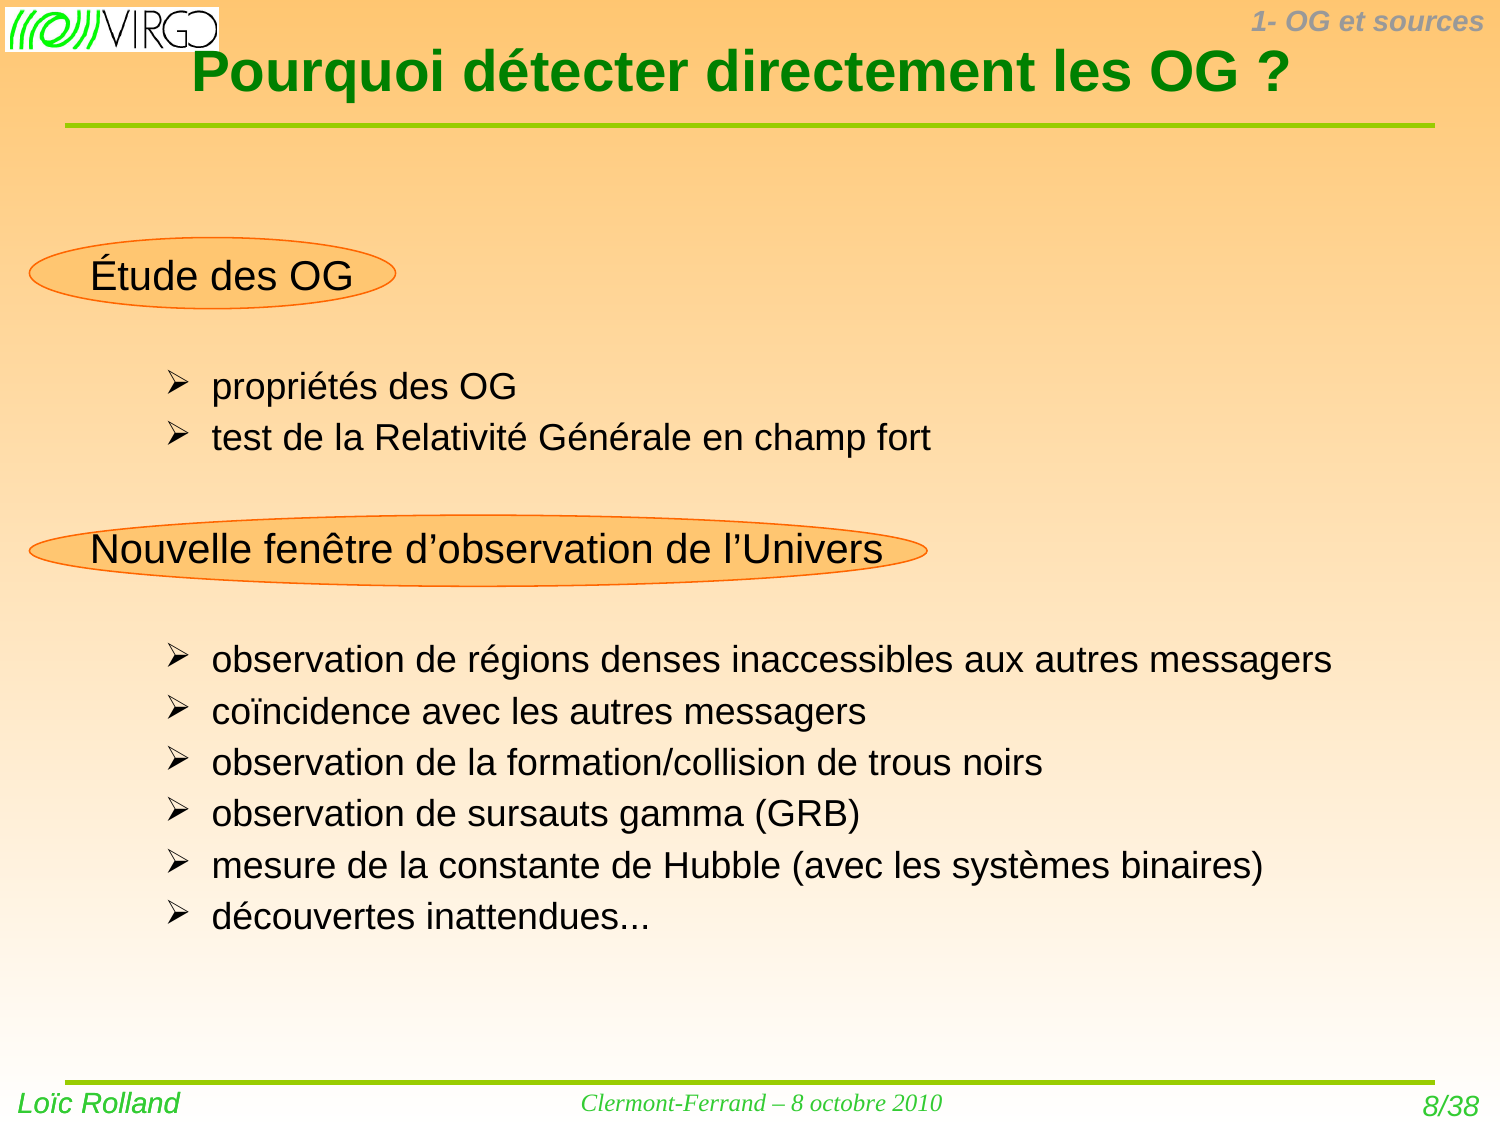

1- OG et sources
# Pourquoi détecter directement les OG ?
Étude des OG
propriétés des OG
test de la Relativité Générale en champ fort
Nouvelle fenêtre d’observation de l’Univers
observation de régions denses inaccessibles aux autres messagers
coïncidence avec les autres messagers
observation de la formation/collision de trous noirs
observation de sursauts gamma (GRB)
mesure de la constante de Hubble (avec les systèmes binaires)
découvertes inattendues...
8